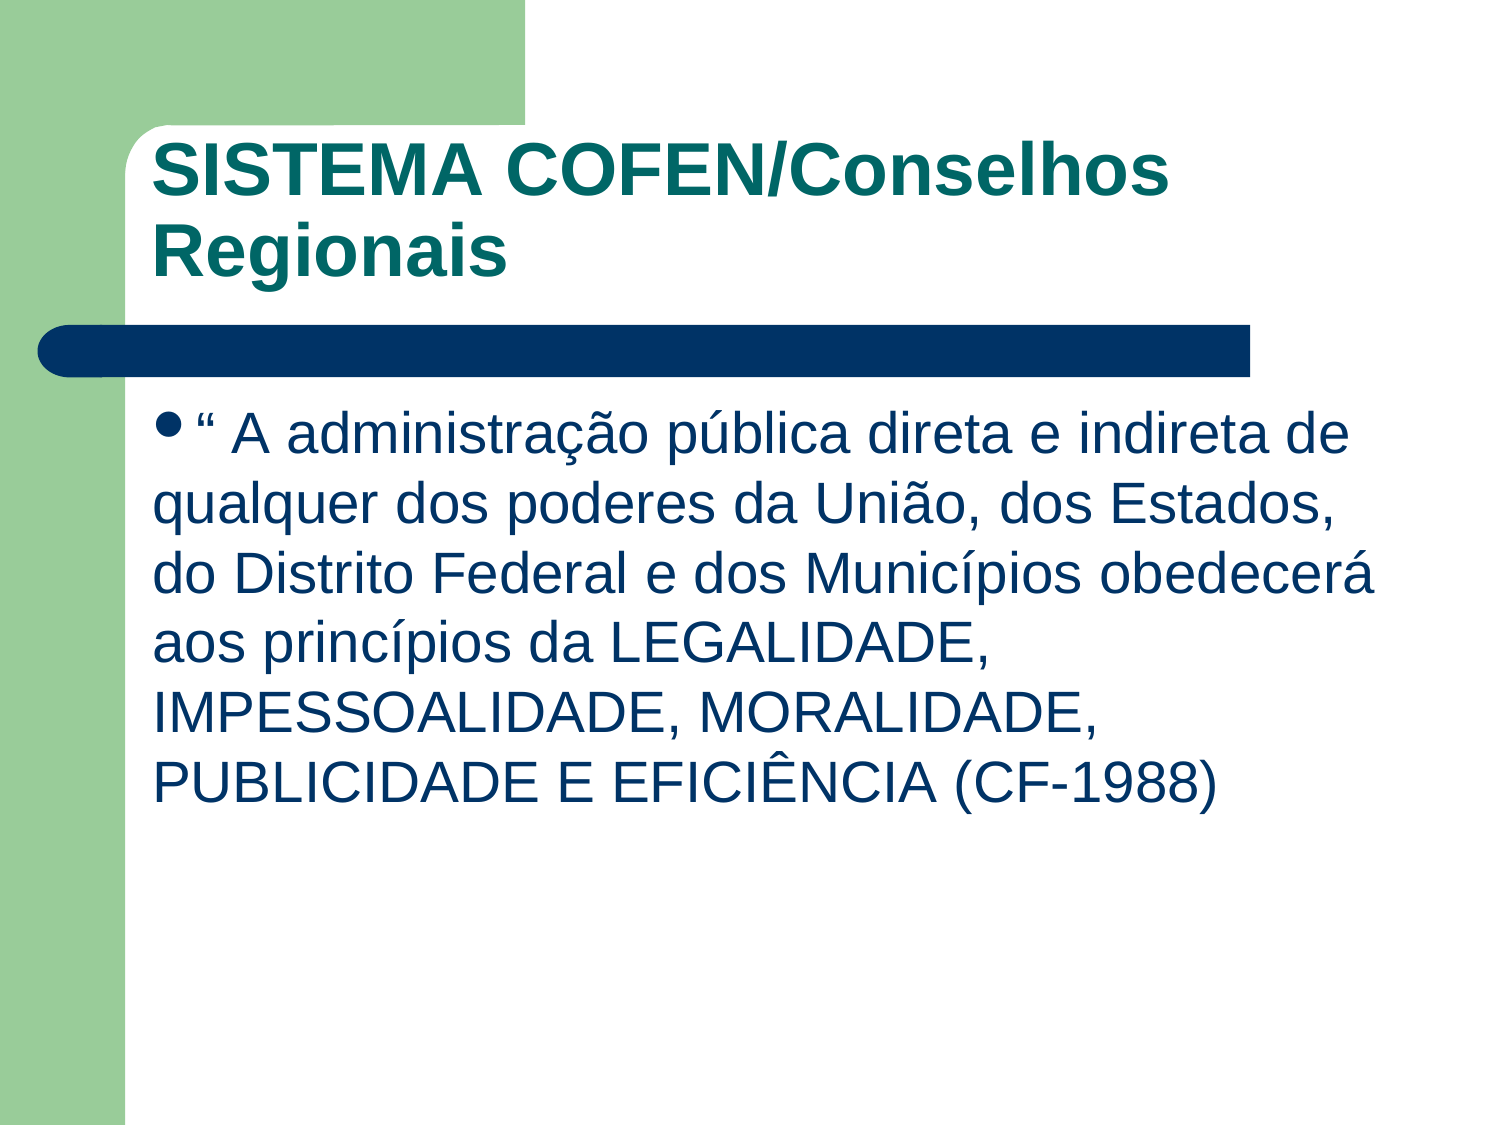

# SISTEMA COFEN/Conselhos Regionais
“ A administração pública direta e indireta de qualquer dos poderes da União, dos Estados, do Distrito Federal e dos Municípios obedecerá aos princípios da LEGALIDADE, IMPESSOALIDADE, MORALIDADE, PUBLICIDADE E EFICIÊNCIA (CF-1988)